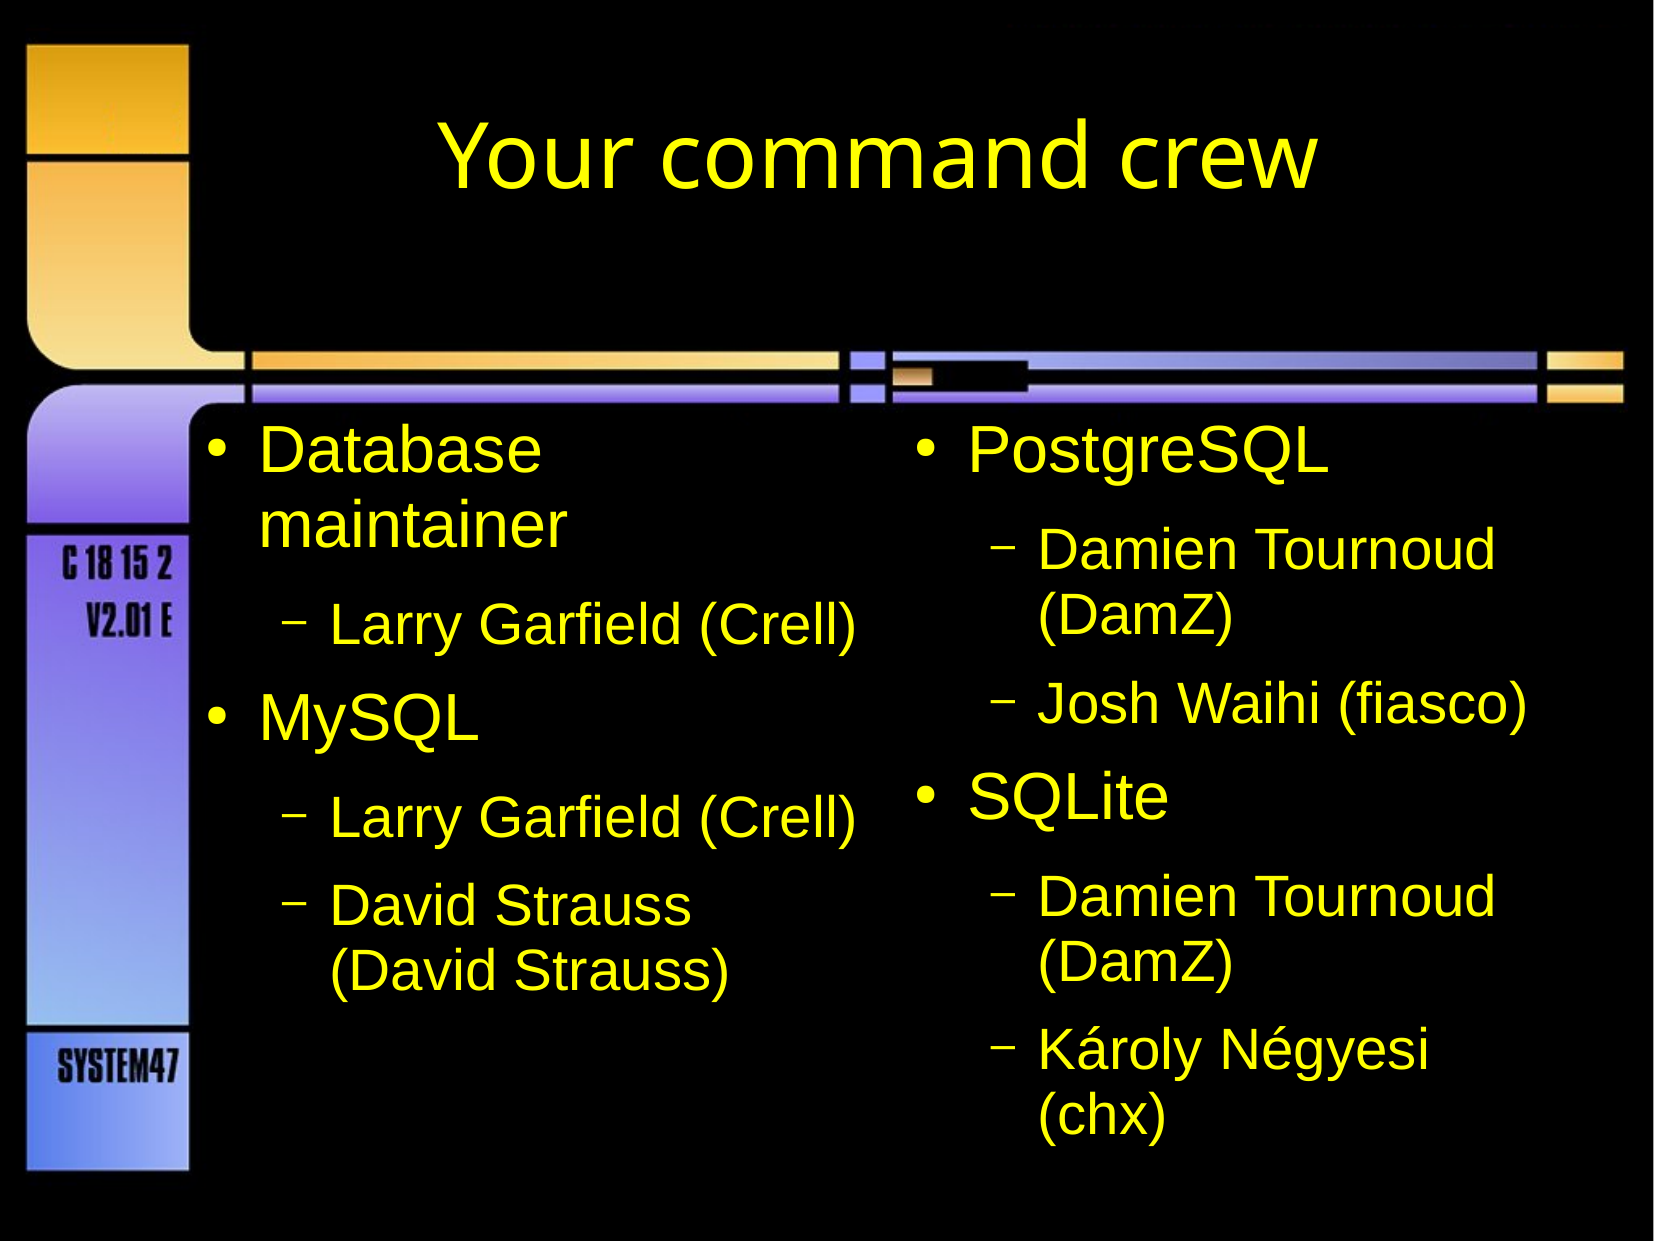

# Your command crew
Database maintainer
Larry Garfield (Crell)
MySQL
Larry Garfield (Crell)
David Strauss (David Strauss)
PostgreSQL
Damien Tournoud (DamZ)
Josh Waihi (fiasco)
SQLite
Damien Tournoud (DamZ)
Károly Négyesi (chx)